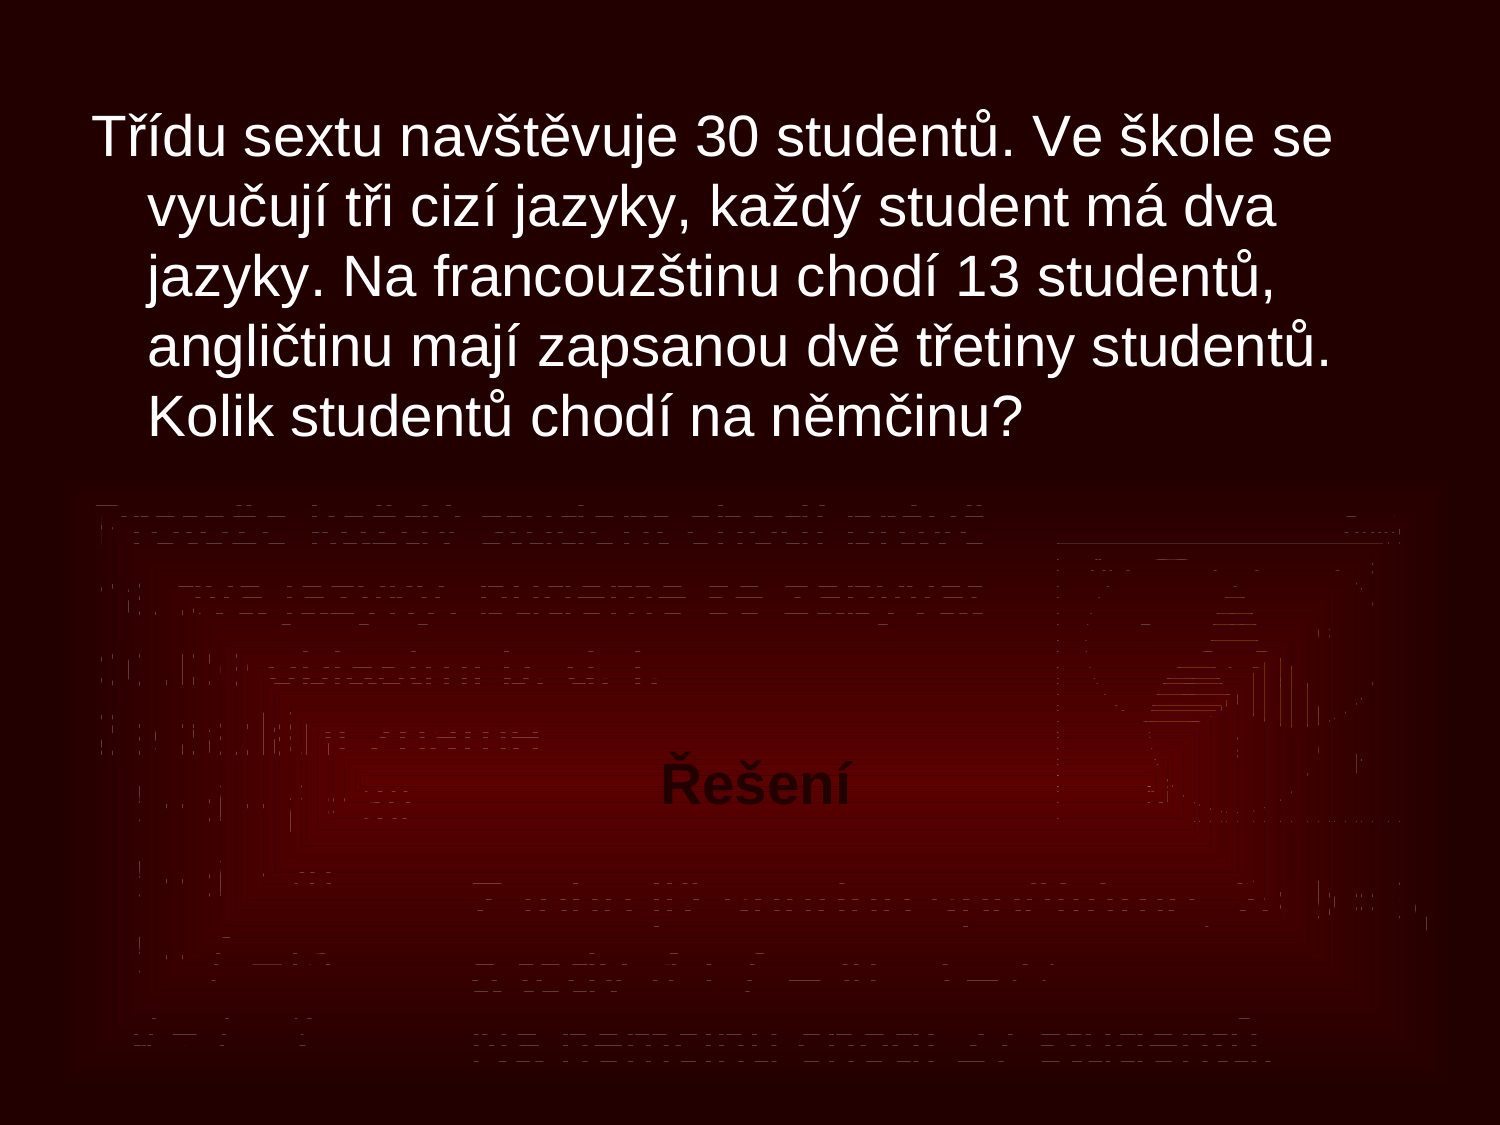

# Třídu sextu navštěvuje 30 studentů. Ve škole se vyučují tři cizí jazyky, každý student má dva jazyky. Na francouzštinu chodí 13 studentů, angličtinu mají zapsanou dvě třetiny studentů. Kolik studentů chodí na němčinu?
Řešení
Protože každý student chodí právě na dva jazyky, budeme se zabývat pouze oblastmi b, d, f.
Ze zadání známe:
Z toho již snadno spočítáme, že	 , a tedy
Na němčinu chodí 27 studentů.